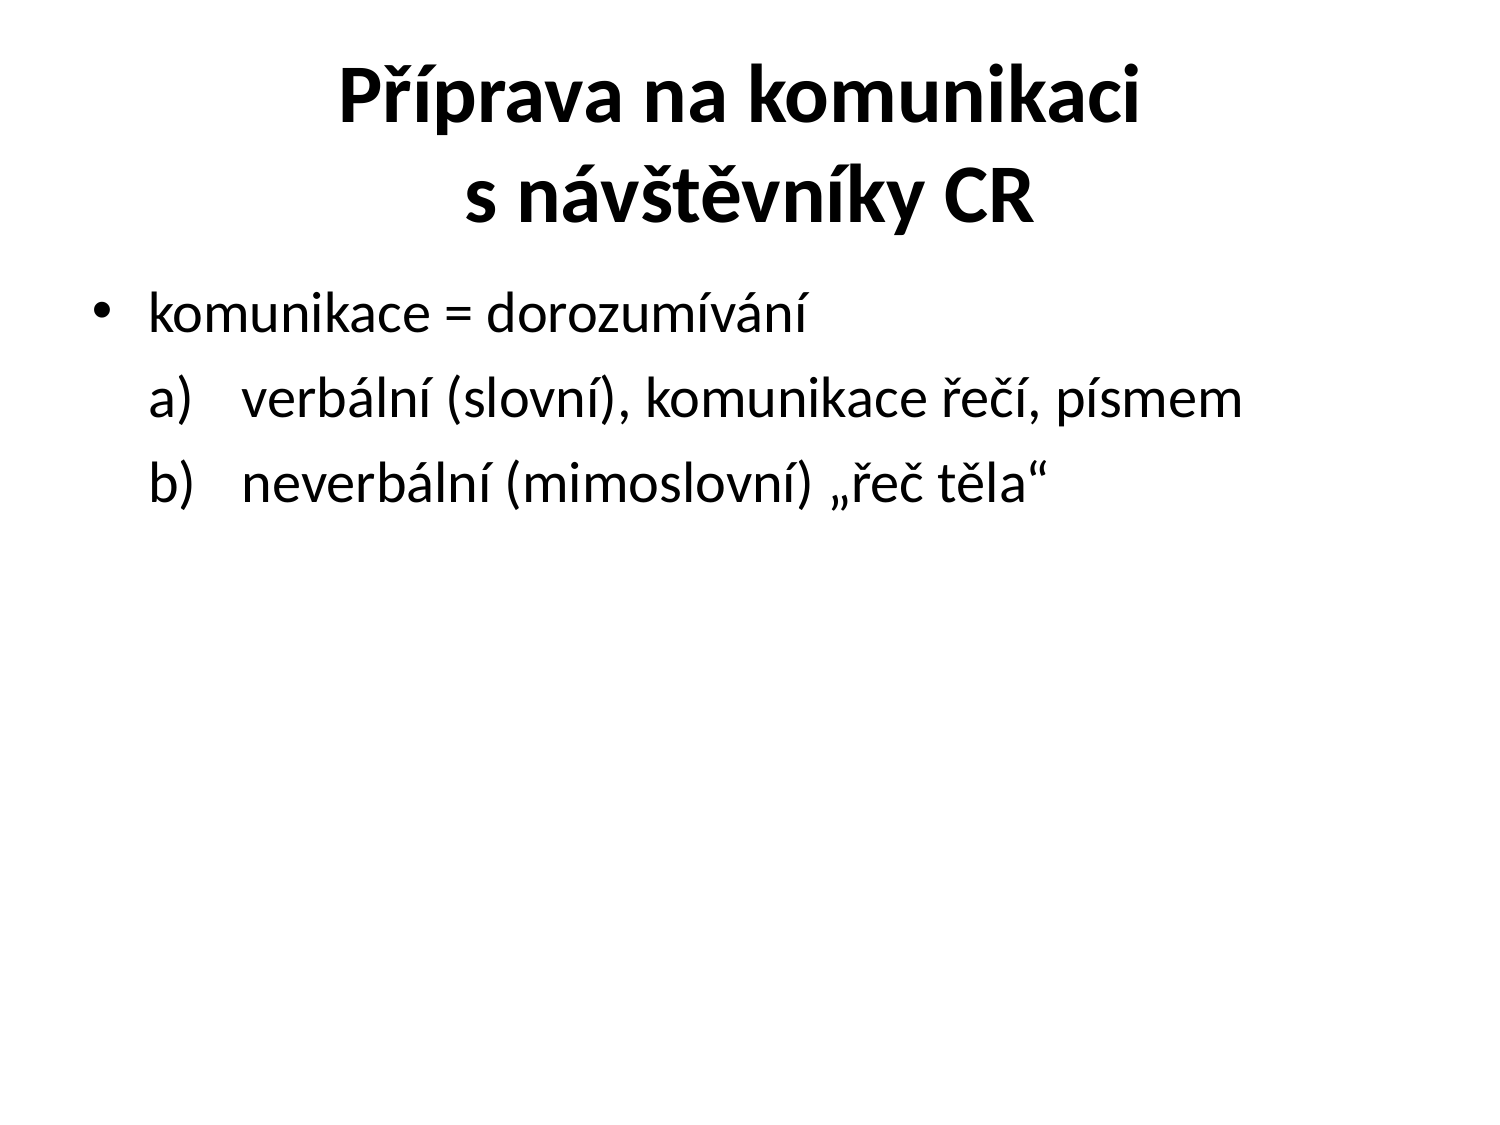

# Příprava na komunikaci s návštěvníky CR
komunikace = dorozumívání
	a)	verbální (slovní), komunikace řečí, písmem
	b)	neverbální (mimoslovní) „řeč těla“